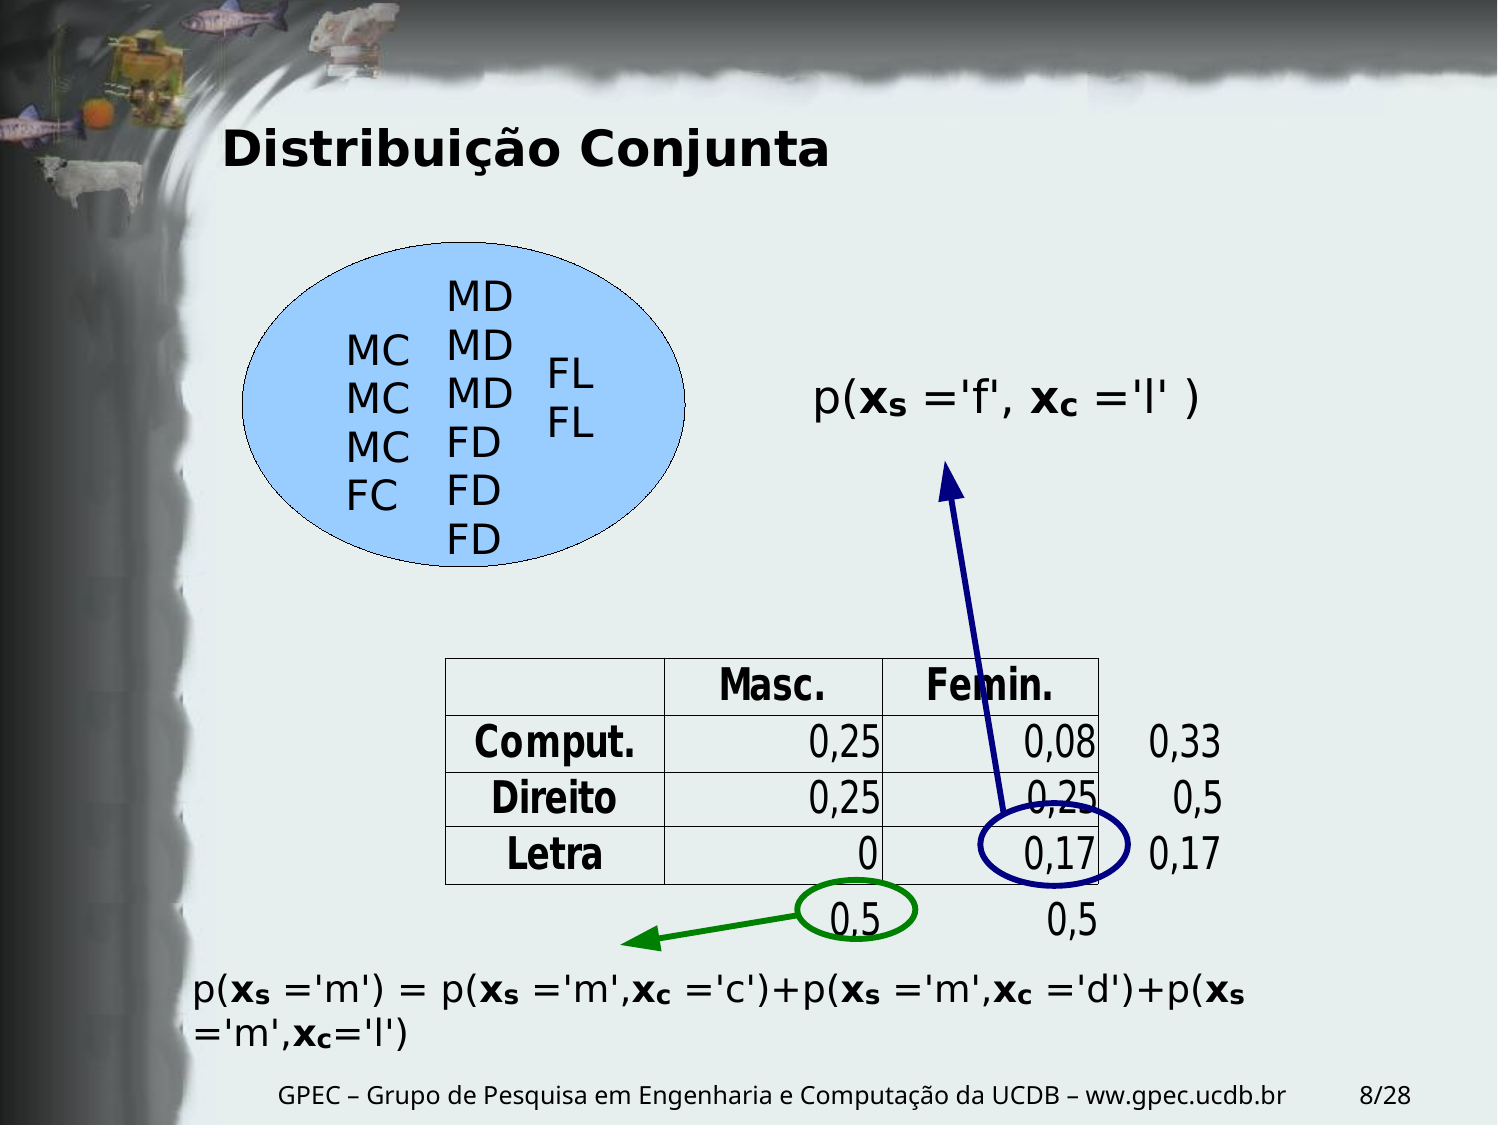

# Distribuição Conjunta
MD
MD
MD
FD
FD
FD
MC
MC
MC
FC
FL
FL
p(xs ='f', xc ='l' )
p(xs ='m') = p(xs ='m',xc ='c')+p(xs ='m',xc ='d')+p(xs ='m',xc='l')